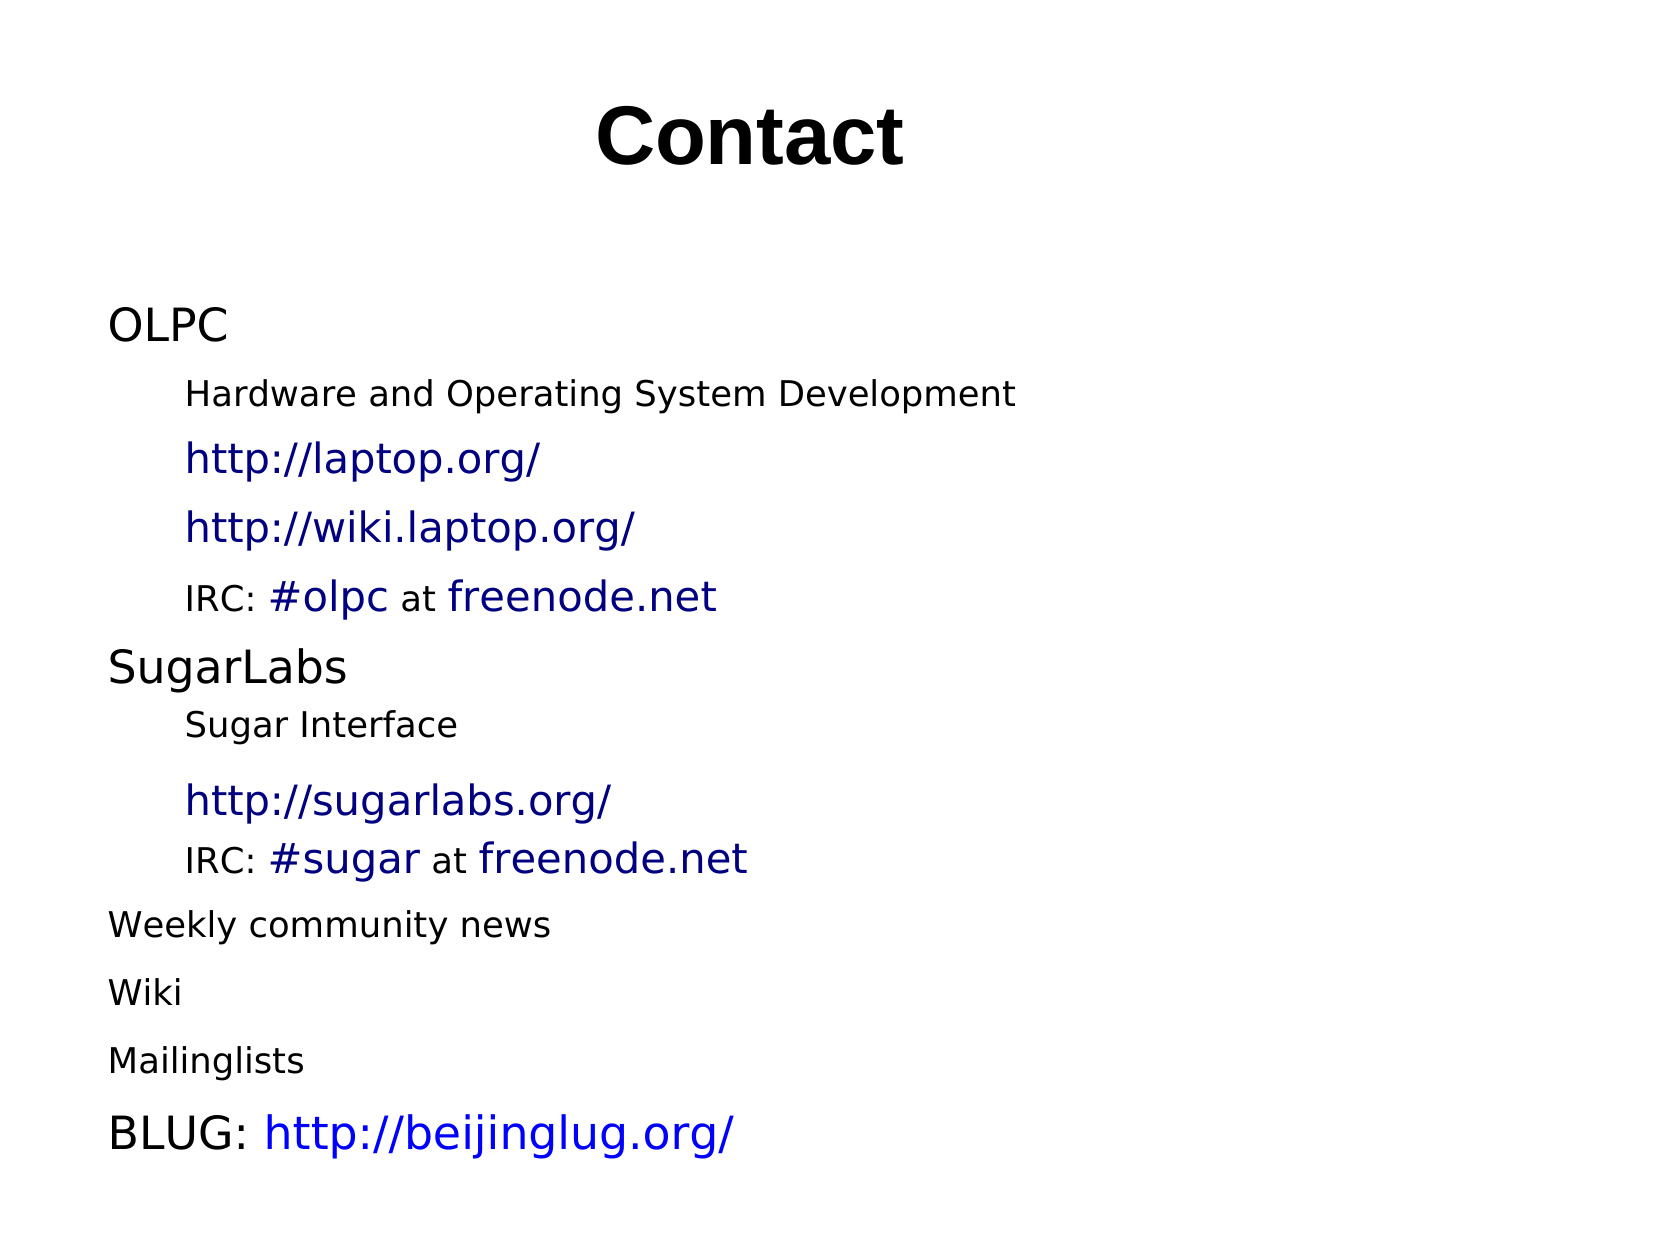

# Contact
OLPC
Hardware and Operating System Development
http://laptop.org/
http://wiki.laptop.org/
IRC: #olpc at freenode.net
SugarLabs
Sugar Interface
http://sugarlabs.org/
IRC: #sugar at freenode.net
Weekly community news
Wiki
Mailinglists
BLUG: http://beijinglug.org/